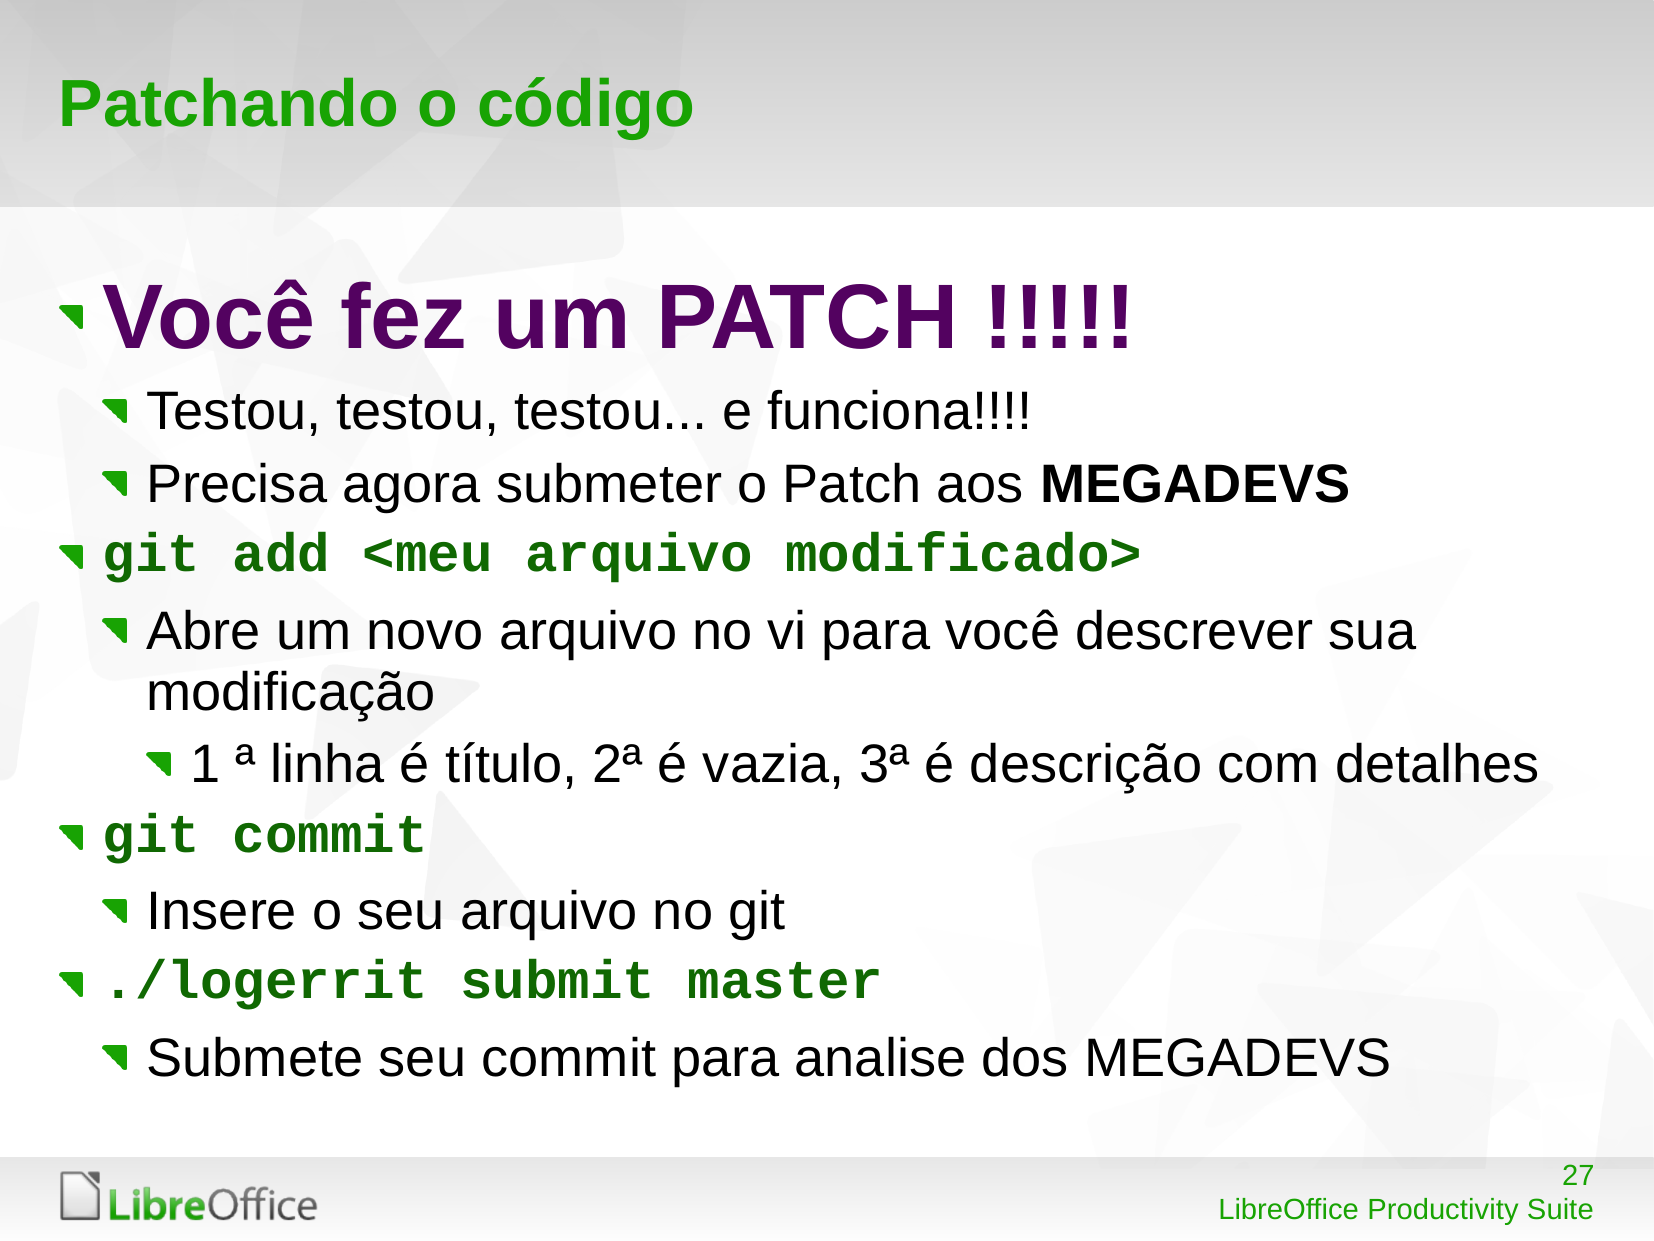

# Patchando o código
Você fez um PATCH !!!!!
Testou, testou, testou... e funciona!!!!
Precisa agora submeter o Patch aos MEGADEVS
git add <meu arquivo modificado>
Abre um novo arquivo no vi para você descrever sua modificação
1 ª linha é título, 2ª é vazia, 3ª é descrição com detalhes
git commit
Insere o seu arquivo no git
./logerrit submit master
Submete seu commit para analise dos MEGADEVS
27
LibreOffice Productivity Suite